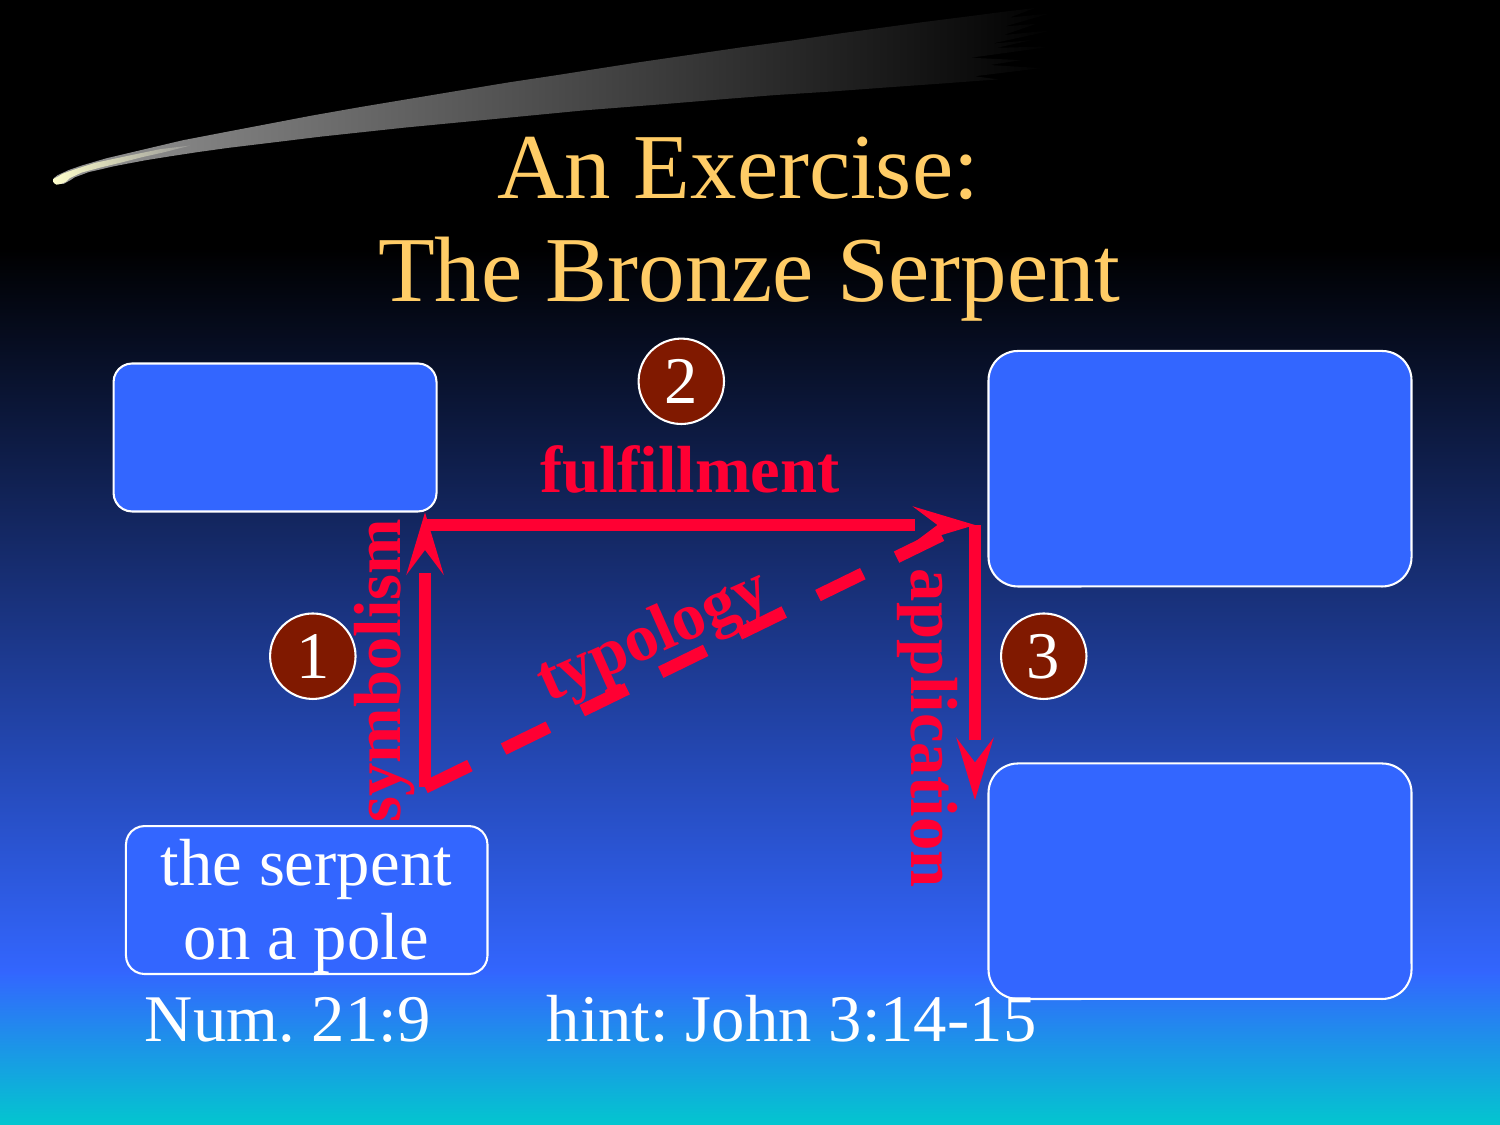

# An Exercise: The Bronze Serpent
2
fulfillment
symbolism
typology
application
1
3
the serpent
on a pole
Num. 21:9
hint: John 3:14-15